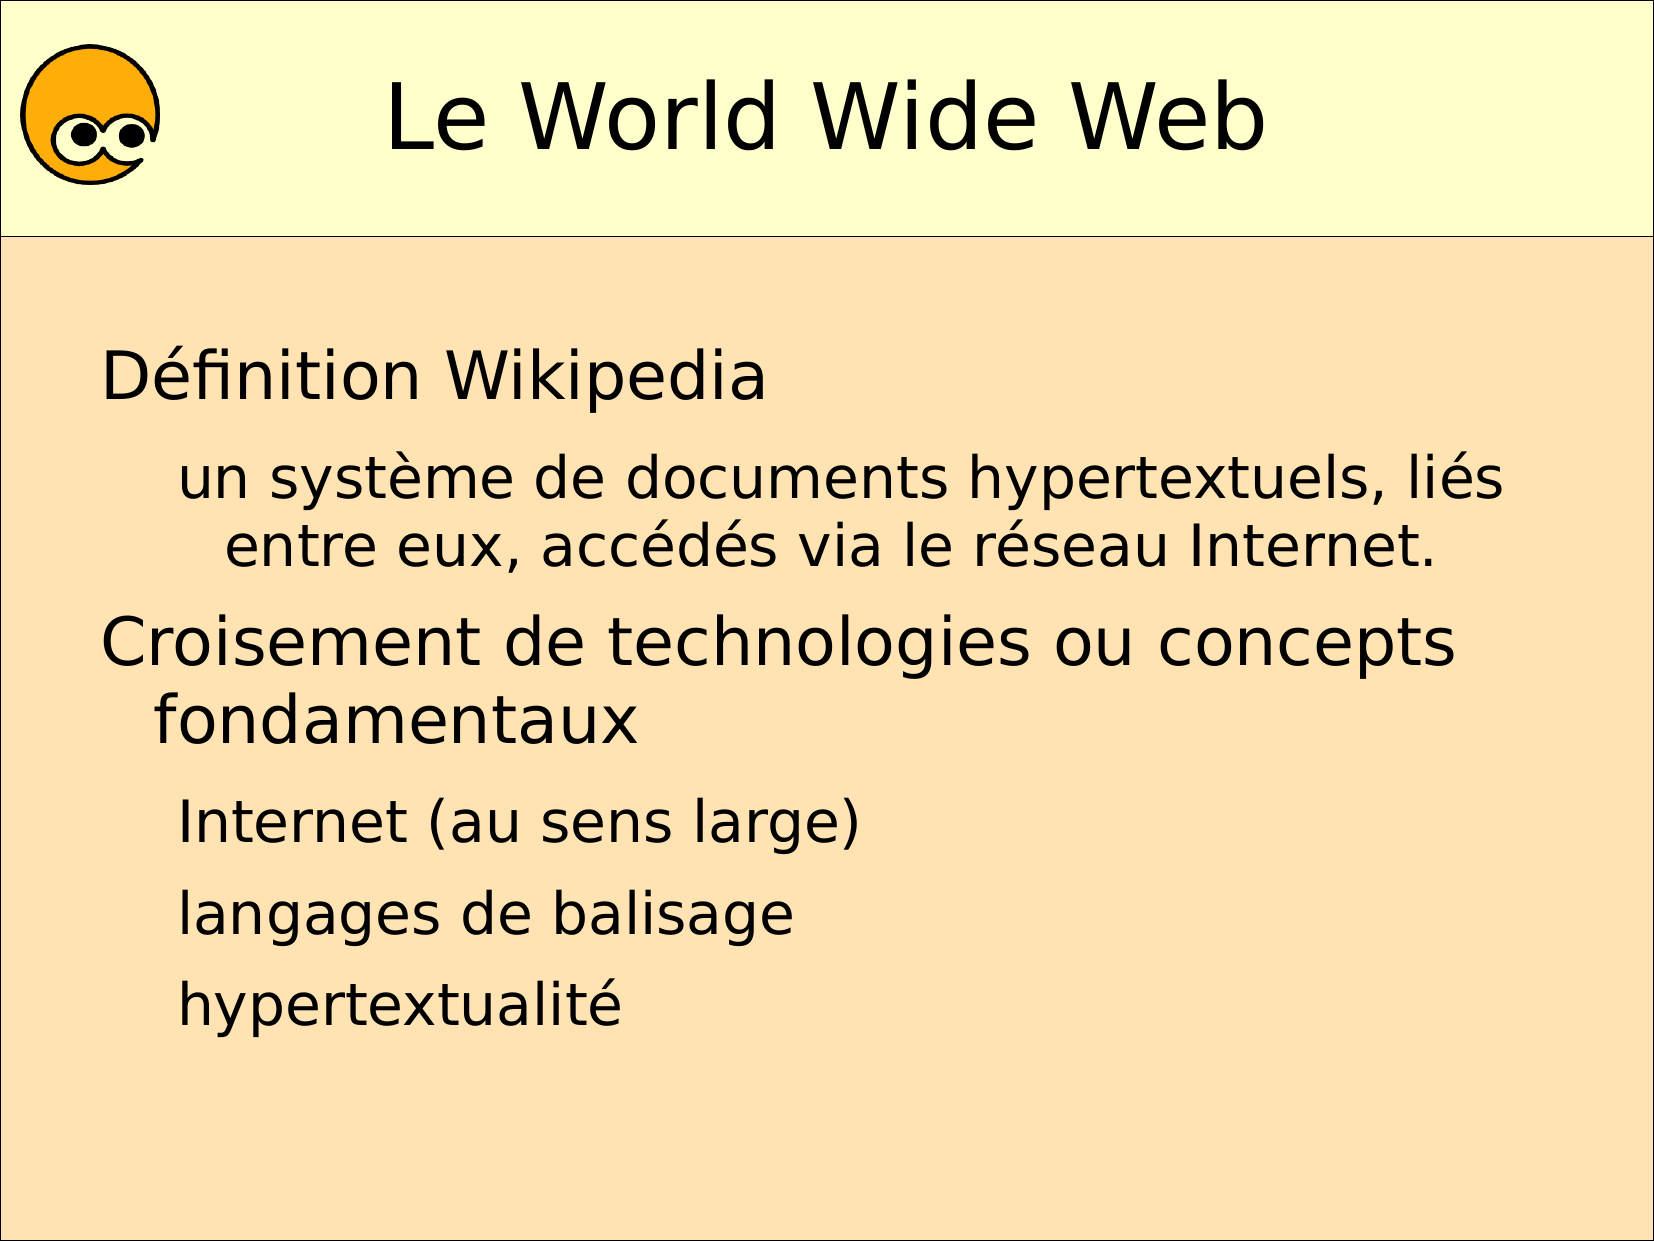

# Le World Wide Web
Définition Wikipedia
un système de documents hypertextuels, liés entre eux, accédés via le réseau Internet.
Croisement de technologies ou concepts fondamentaux
Internet (au sens large)
langages de balisage
hypertextualité